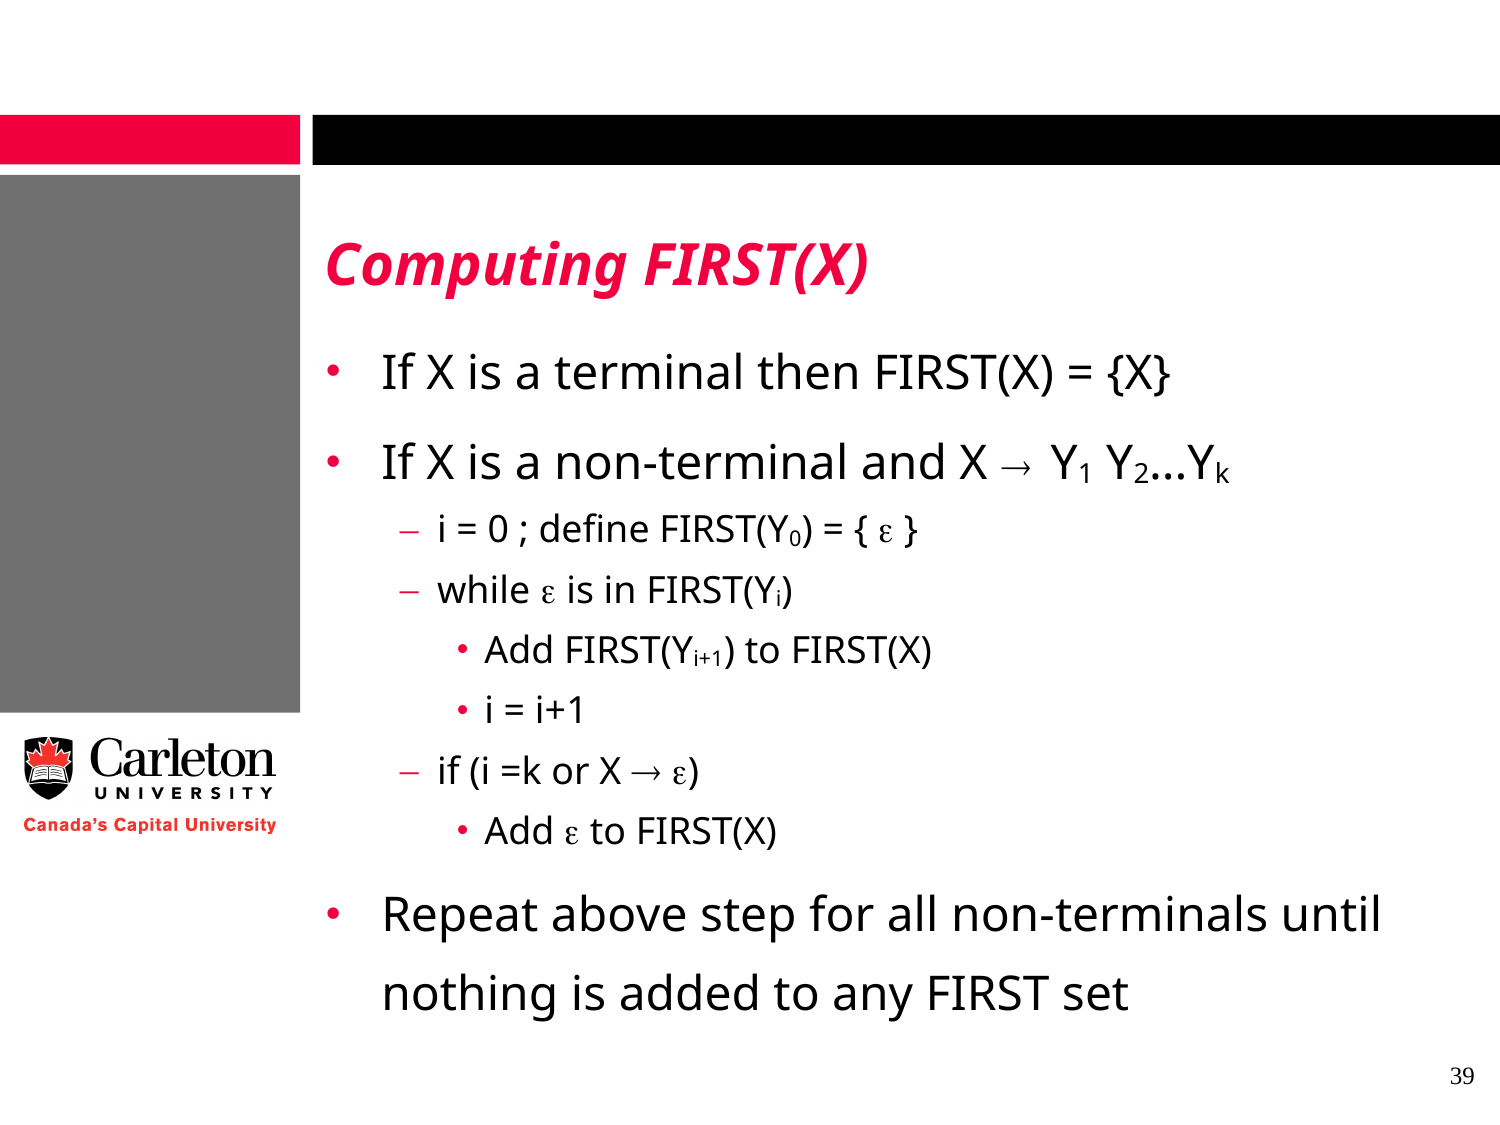

# Computing FIRST(X)
If X is a terminal then FIRST(X) = {X}
If X is a non-terminal and X  Y1 Y2...Yk
i = 0 ; define FIRST(Y0) = { e }
while e is in FIRST(Yi)
Add FIRST(Yi+1) to FIRST(X)
i = i+1
if (i =k or X  e)
Add e to FIRST(X)
Repeat above step for all non-terminals until nothing is added to any FIRST set
39